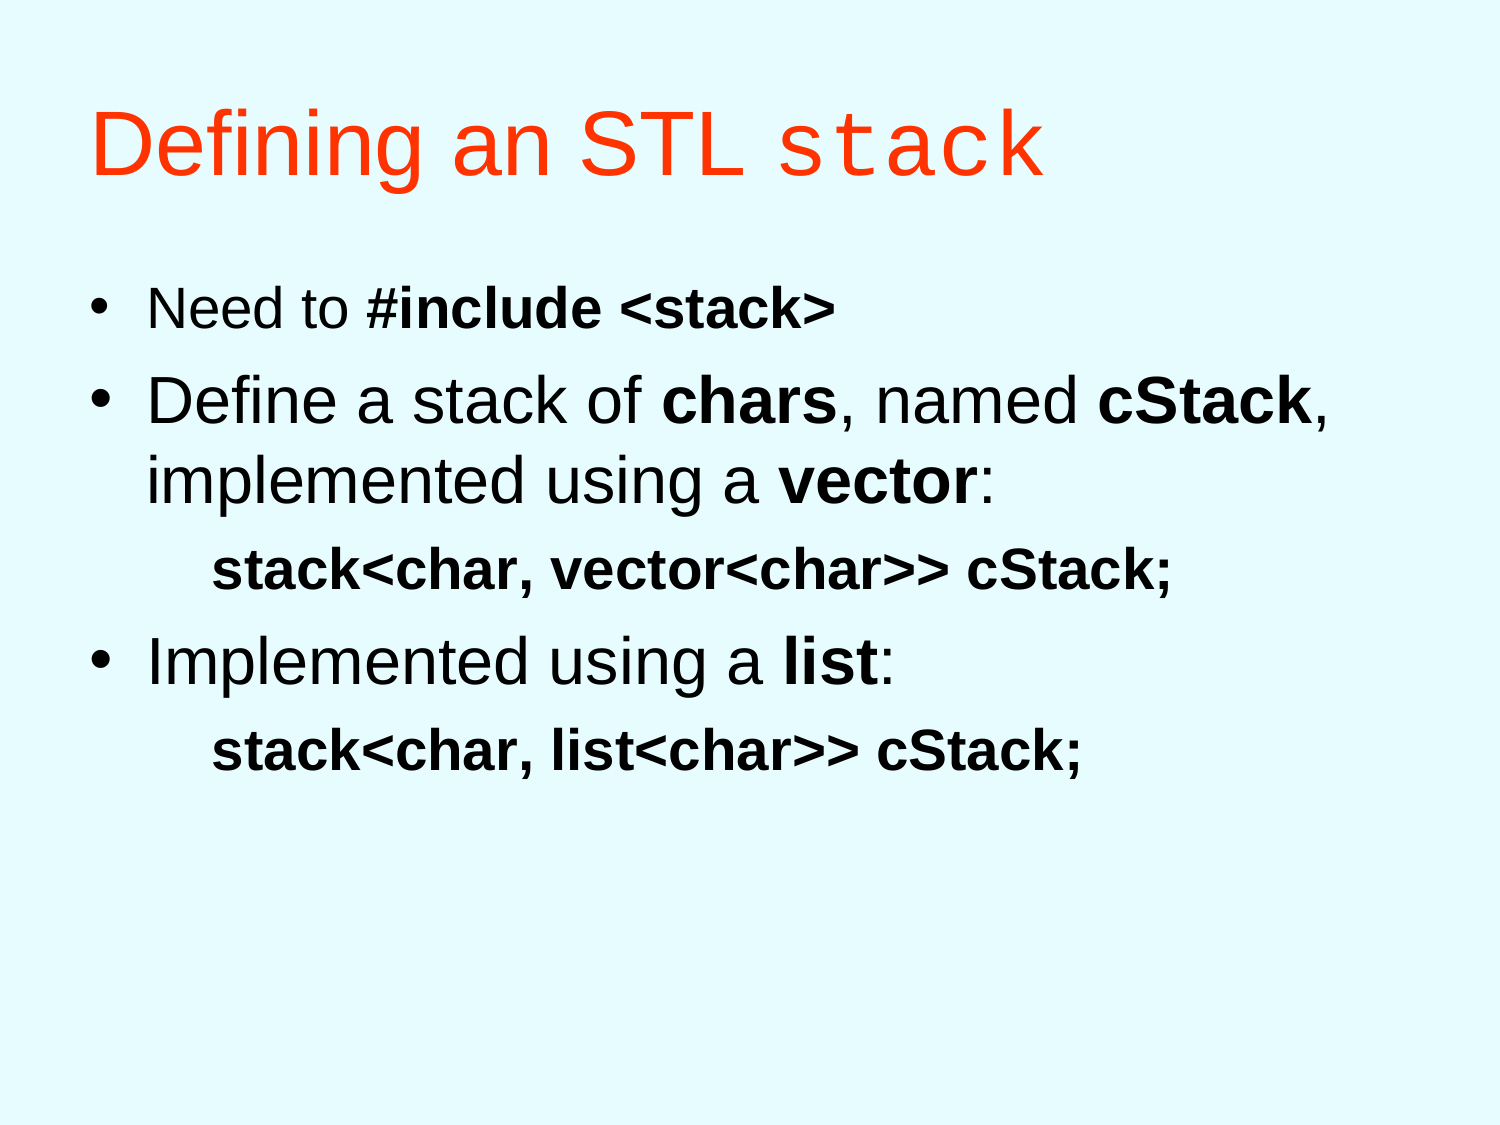

# Defining an STL stack
Need to #include <stack>
Define a stack of chars, named cStack, implemented using a vector:
stack<char, vector<char>> cStack;
Implemented using a list:
stack<char, list<char>> cStack;